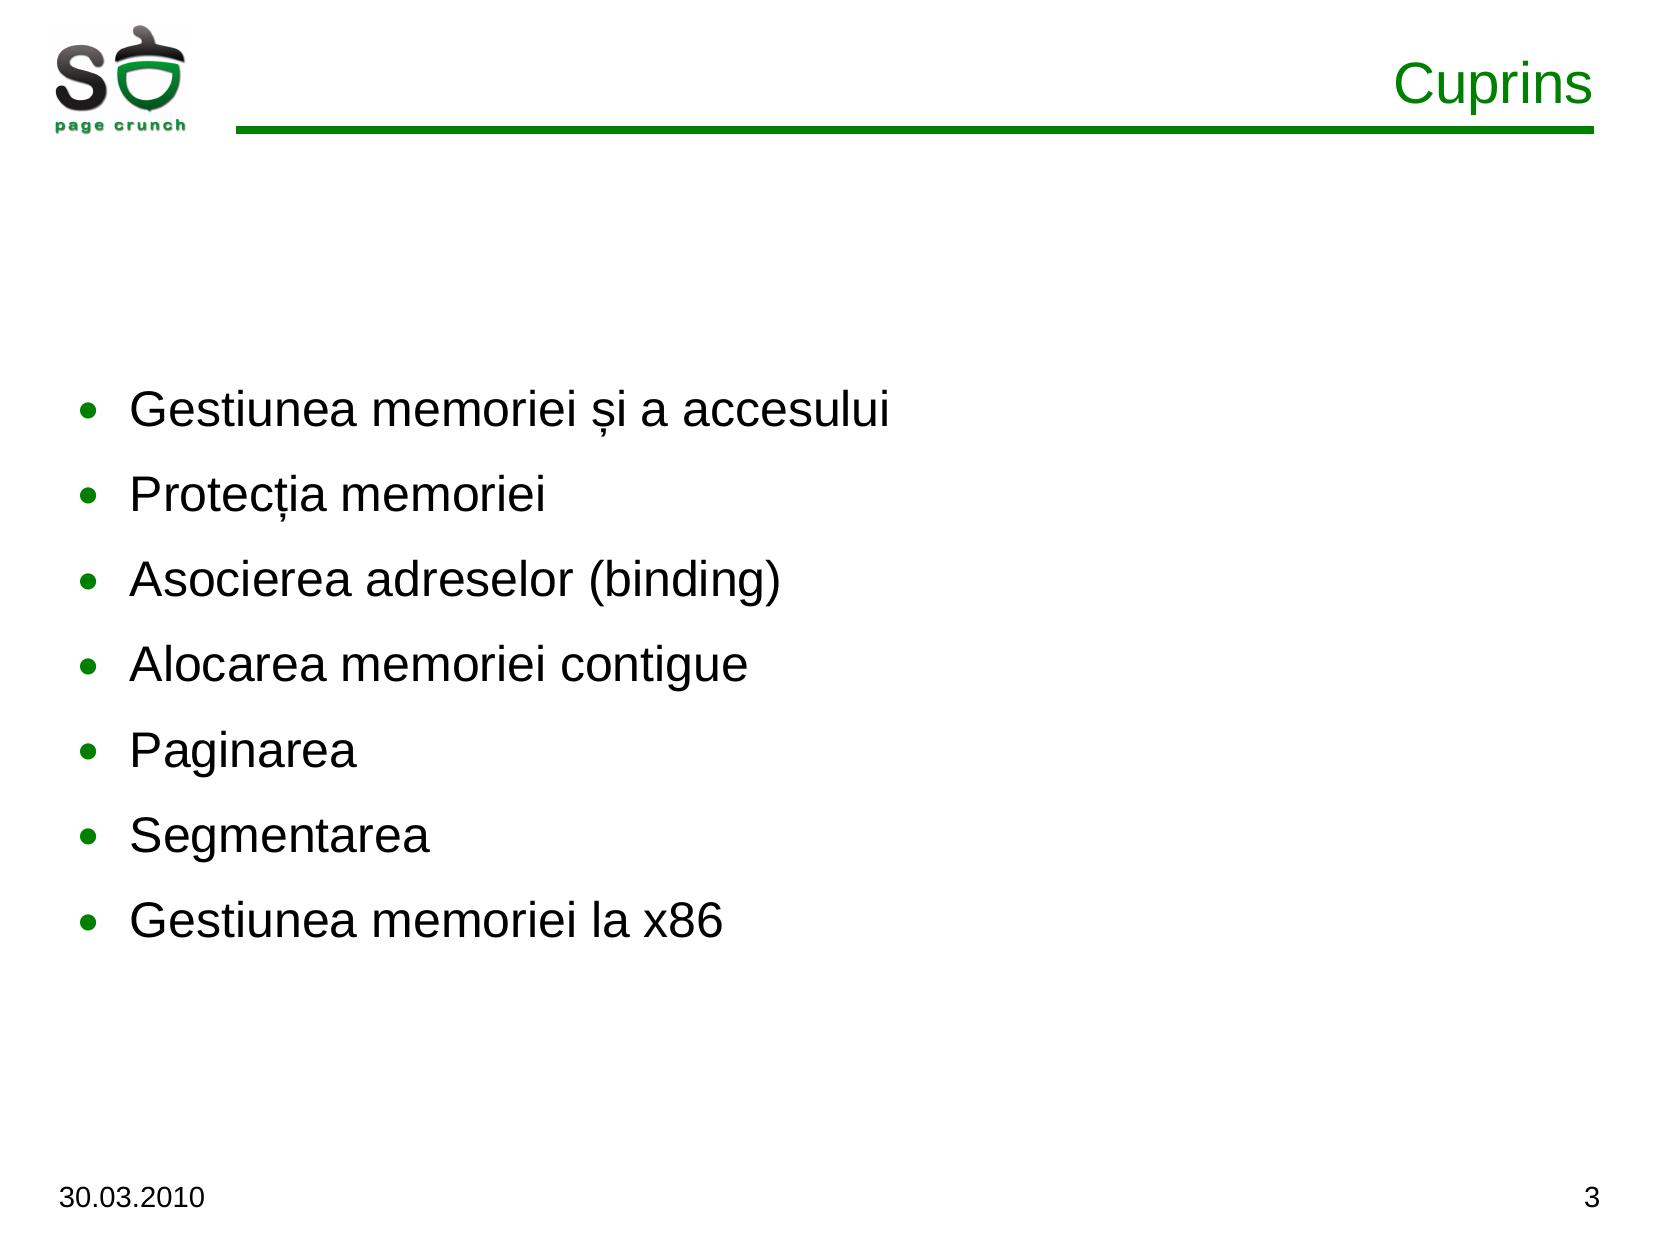

# Cuprins
Gestiunea memoriei și a accesului
Protecția memoriei
Asocierea adreselor (binding)
Alocarea memoriei contigue
Paginarea
Segmentarea
Gestiunea memoriei la x86
30.03.2010
3